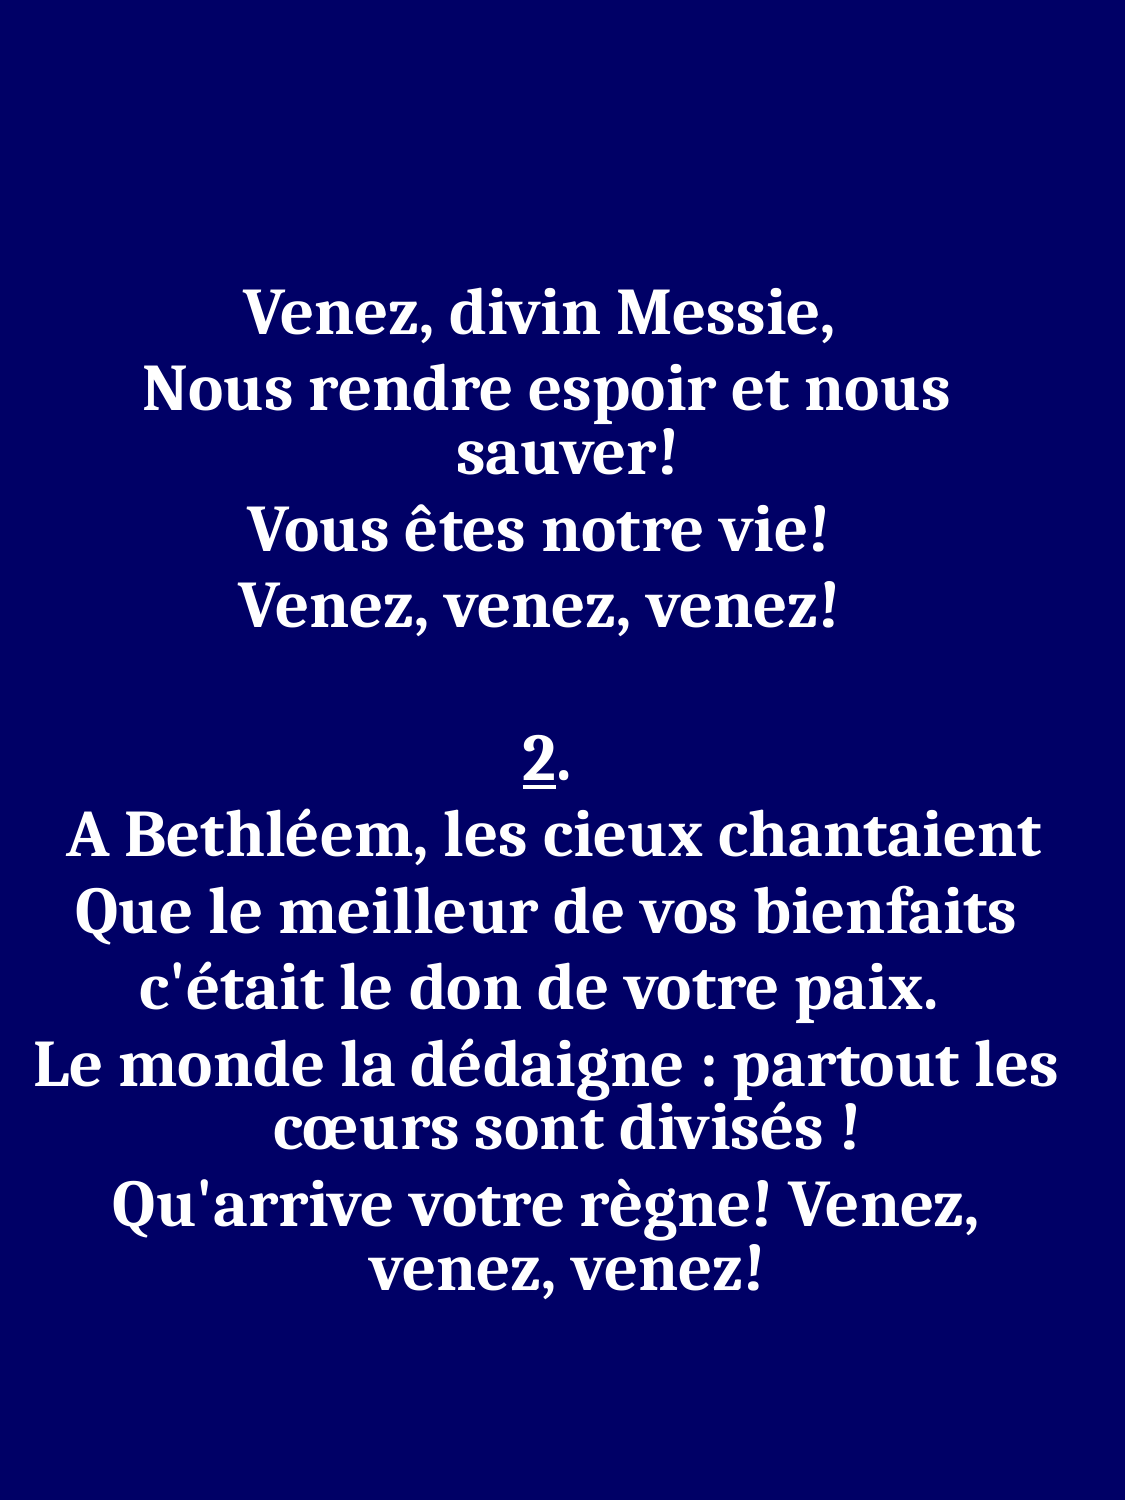

Venez, divin Messie,
Nous rendre espoir et nous sauver!
Vous êtes notre vie!
Venez, venez, venez!
2.
 A Bethléem, les cieux chantaient
 Que le meilleur de vos bienfaits
c'était le don de votre paix.
Le monde la dédaigne : partout les cœurs sont divisés !
Qu'arrive votre règne! Venez, venez, venez!